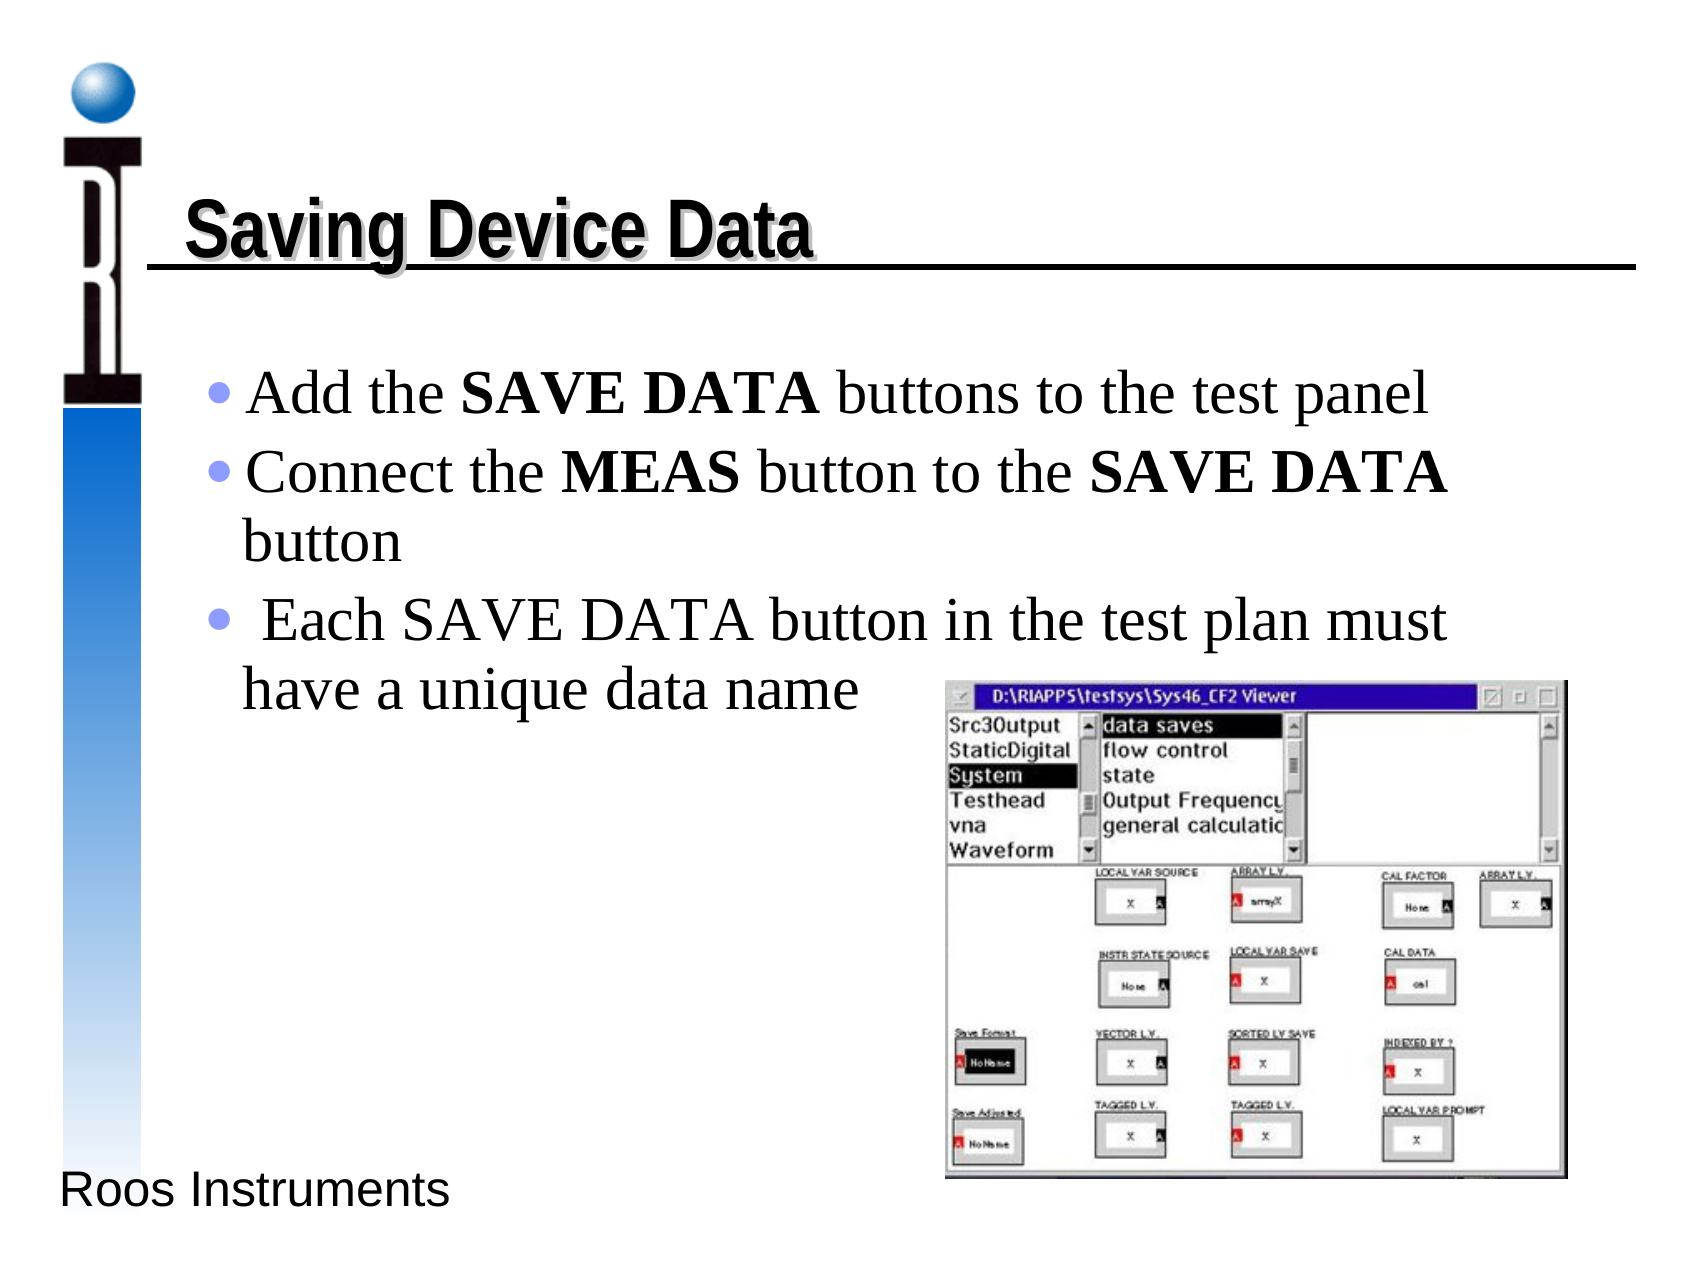

Saving Device Data
Add the SAVE DATA buttons to the test panel
Connect the MEAS button to the SAVE DATA button
 Each SAVE DATA button in the test plan must have a unique data name